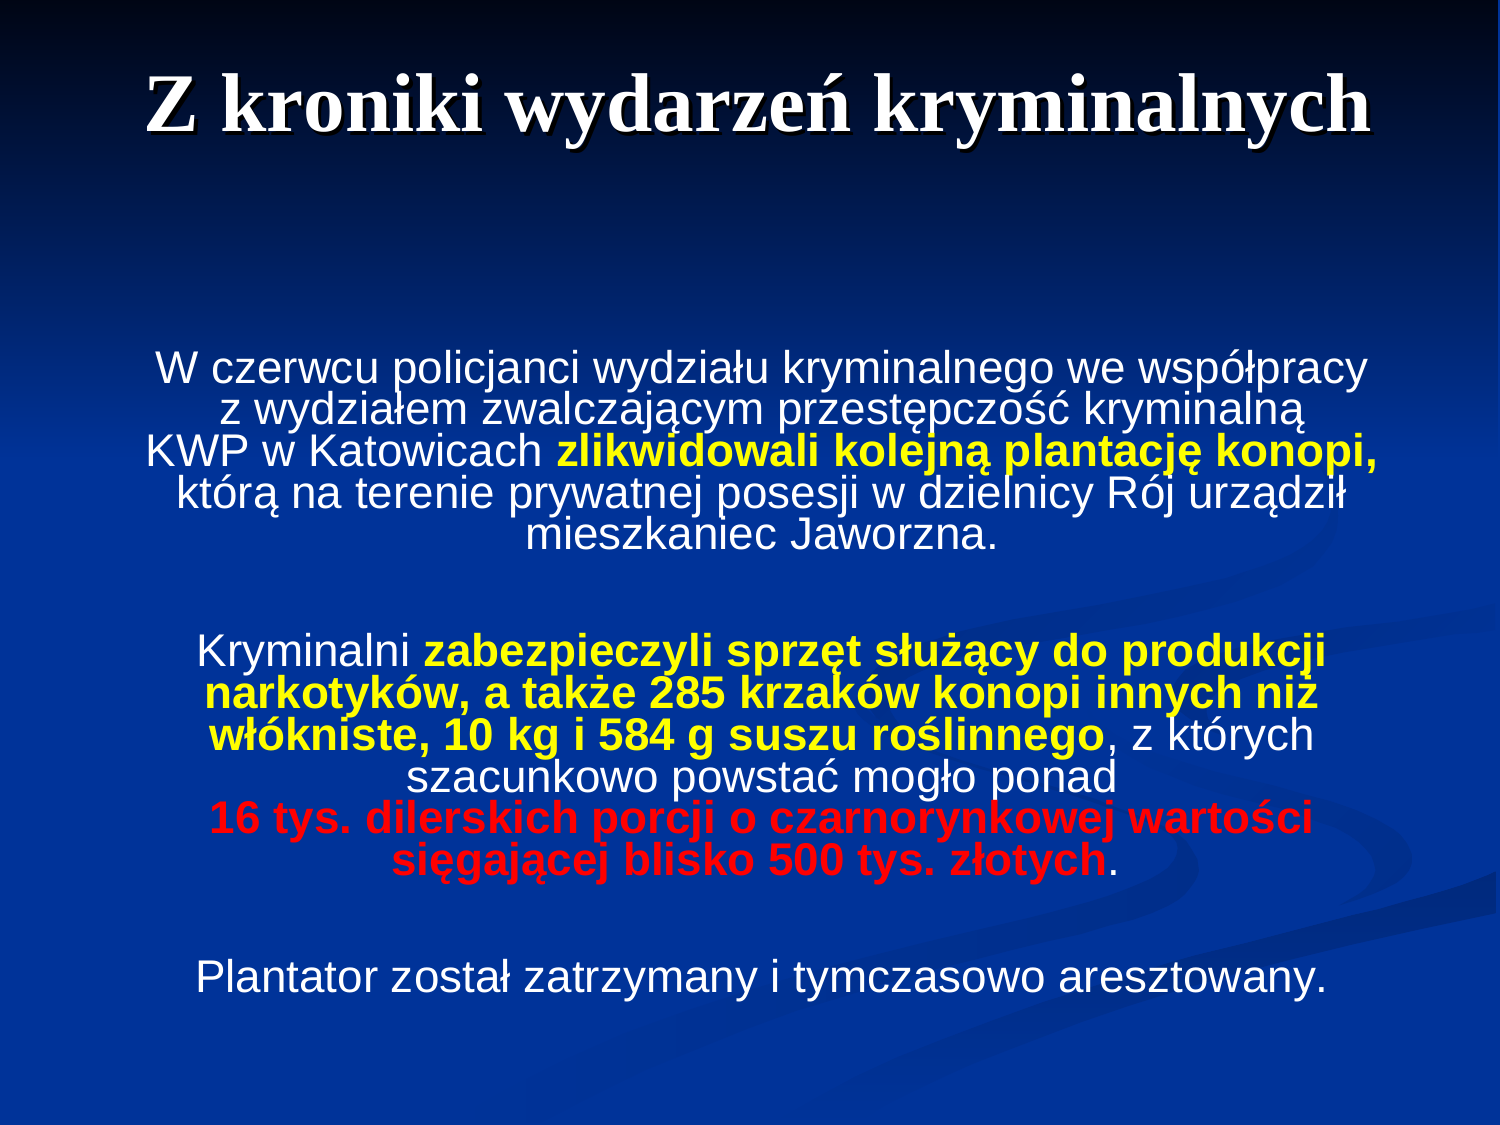

# Z kroniki wydarzeń kryminalnych
W czerwcu policjanci wydziału kryminalnego we współpracy
z wydziałem zwalczającym przestępczość kryminalną
KWP w Katowicach zlikwidowali kolejną plantację konopi, którą na terenie prywatnej posesji w dzielnicy Rój urządził mieszkaniec Jaworzna.
Kryminalni zabezpieczyli sprzęt służący do produkcji narkotyków, a także 285 krzaków konopi innych niż włókniste, 10 kg i 584 g suszu roślinnego, z których szacunkowo powstać mogło ponad
16 tys. dilerskich porcji o czarnorynkowej wartości sięgającej blisko 500 tys. złotych.
Plantator został zatrzymany i tymczasowo aresztowany.